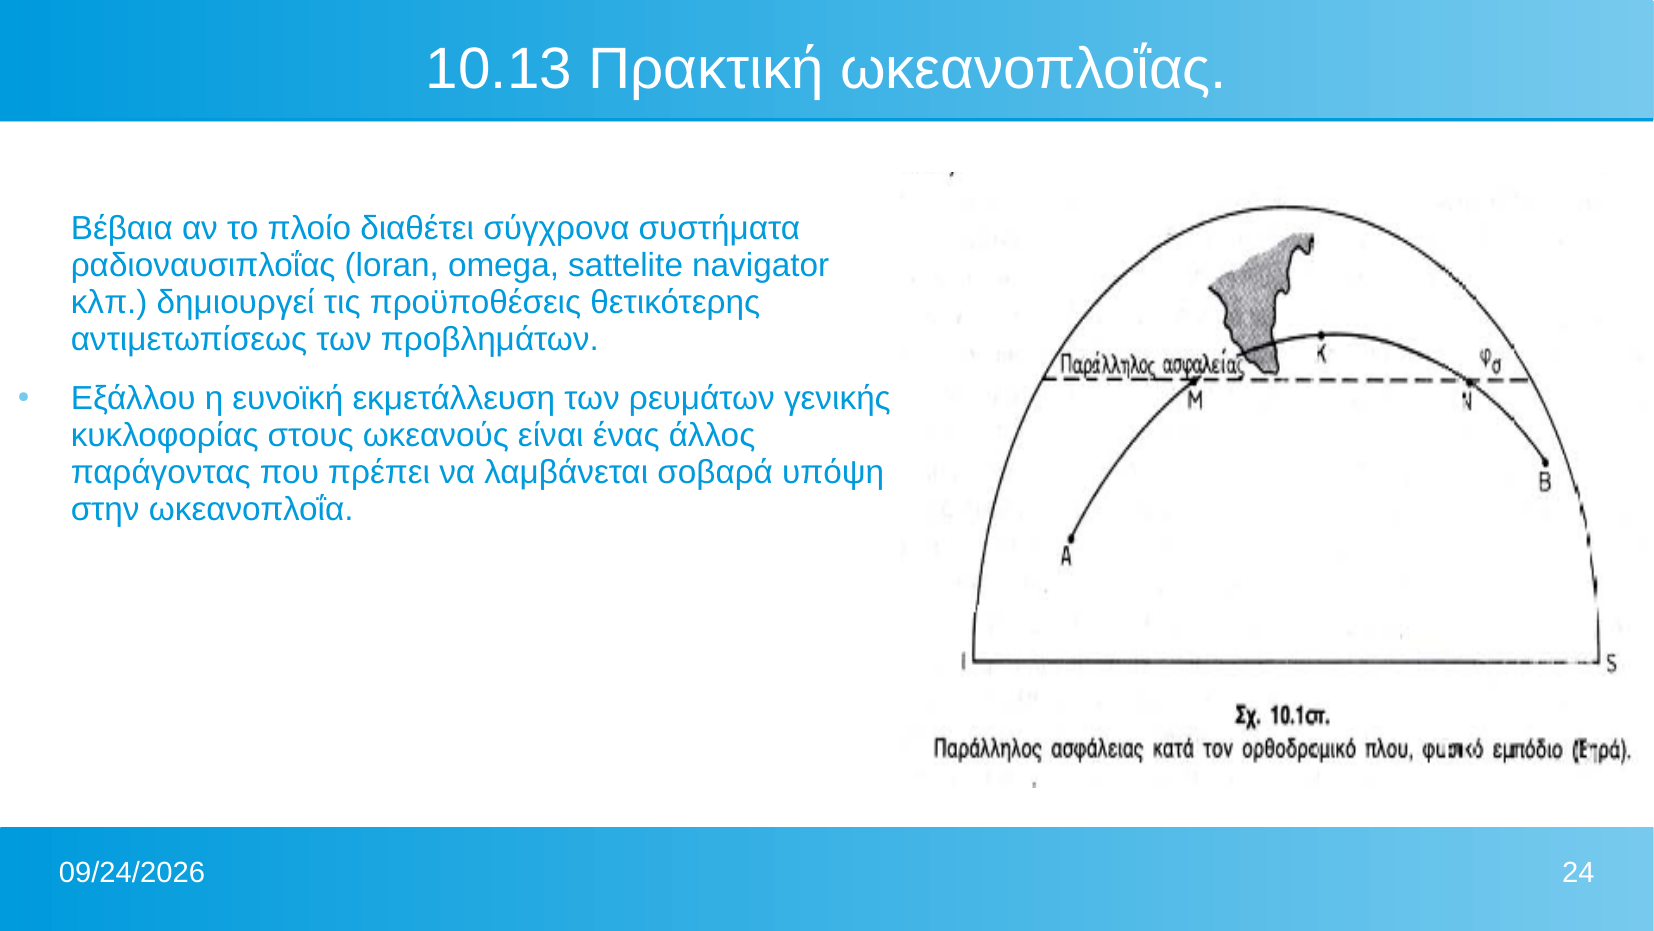

# 10.13 Πρακτική ωκεανοπλοΐας.
Βέβαια αν το πλοίο διαθέτει σύγχρονα συστήματα ραδιοναυσιπλοΐας (loran, omega, sattelite navigator κλπ.) δημιουργεί τις προϋποθέσεις θετικότερης αντιμετωπίσεως των προβλημάτων.
Εξάλλου η ευνοϊκή εκμετάλλευση των ρευμάτων γενικής κυκλοφορίας στους ωκεανούς είναι ένας άλλος παράγοντας που πρέπει να λαμβάνεται σοβαρά υπόψη στην ωκεανοπλοΐα.
24